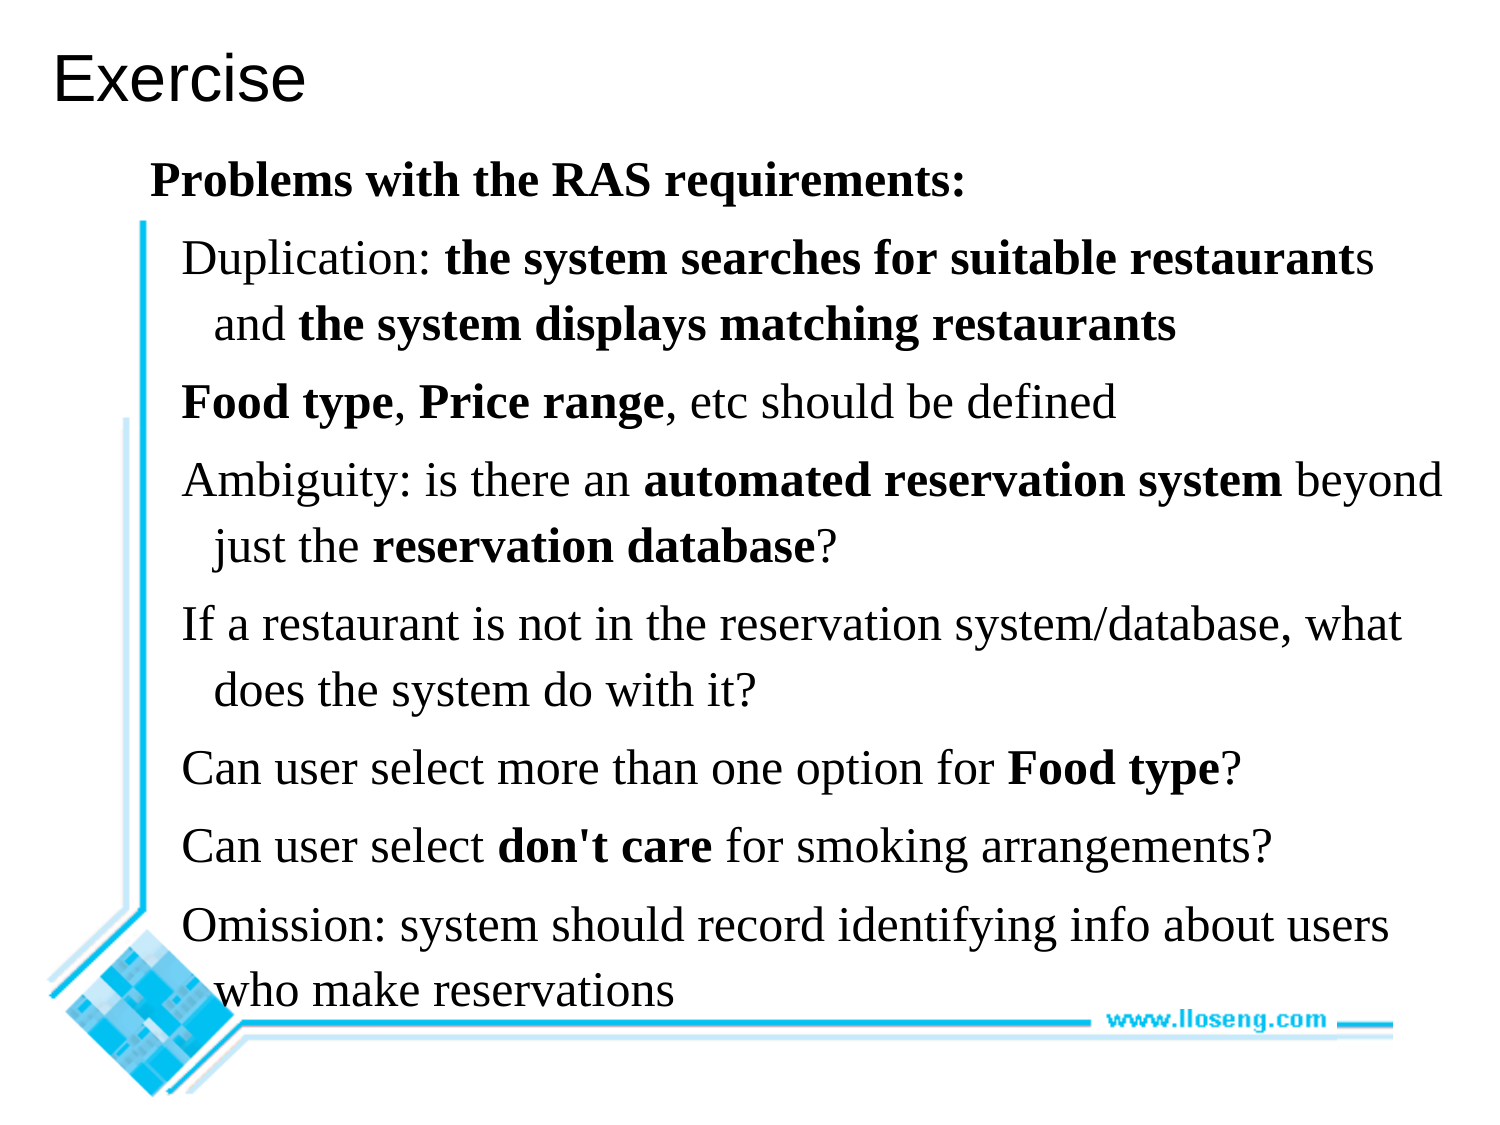

# Exercise
Problems with the RAS requirements:
Duplication: the system searches for suitable restaurants and the system displays matching restaurants
Food type, Price range, etc should be defined
Ambiguity: is there an automated reservation system beyond just the reservation database?
If a restaurant is not in the reservation system/database, what does the system do with it?
Can user select more than one option for Food type?
Can user select don't care for smoking arrangements?
Omission: system should record identifying info about users who make reservations